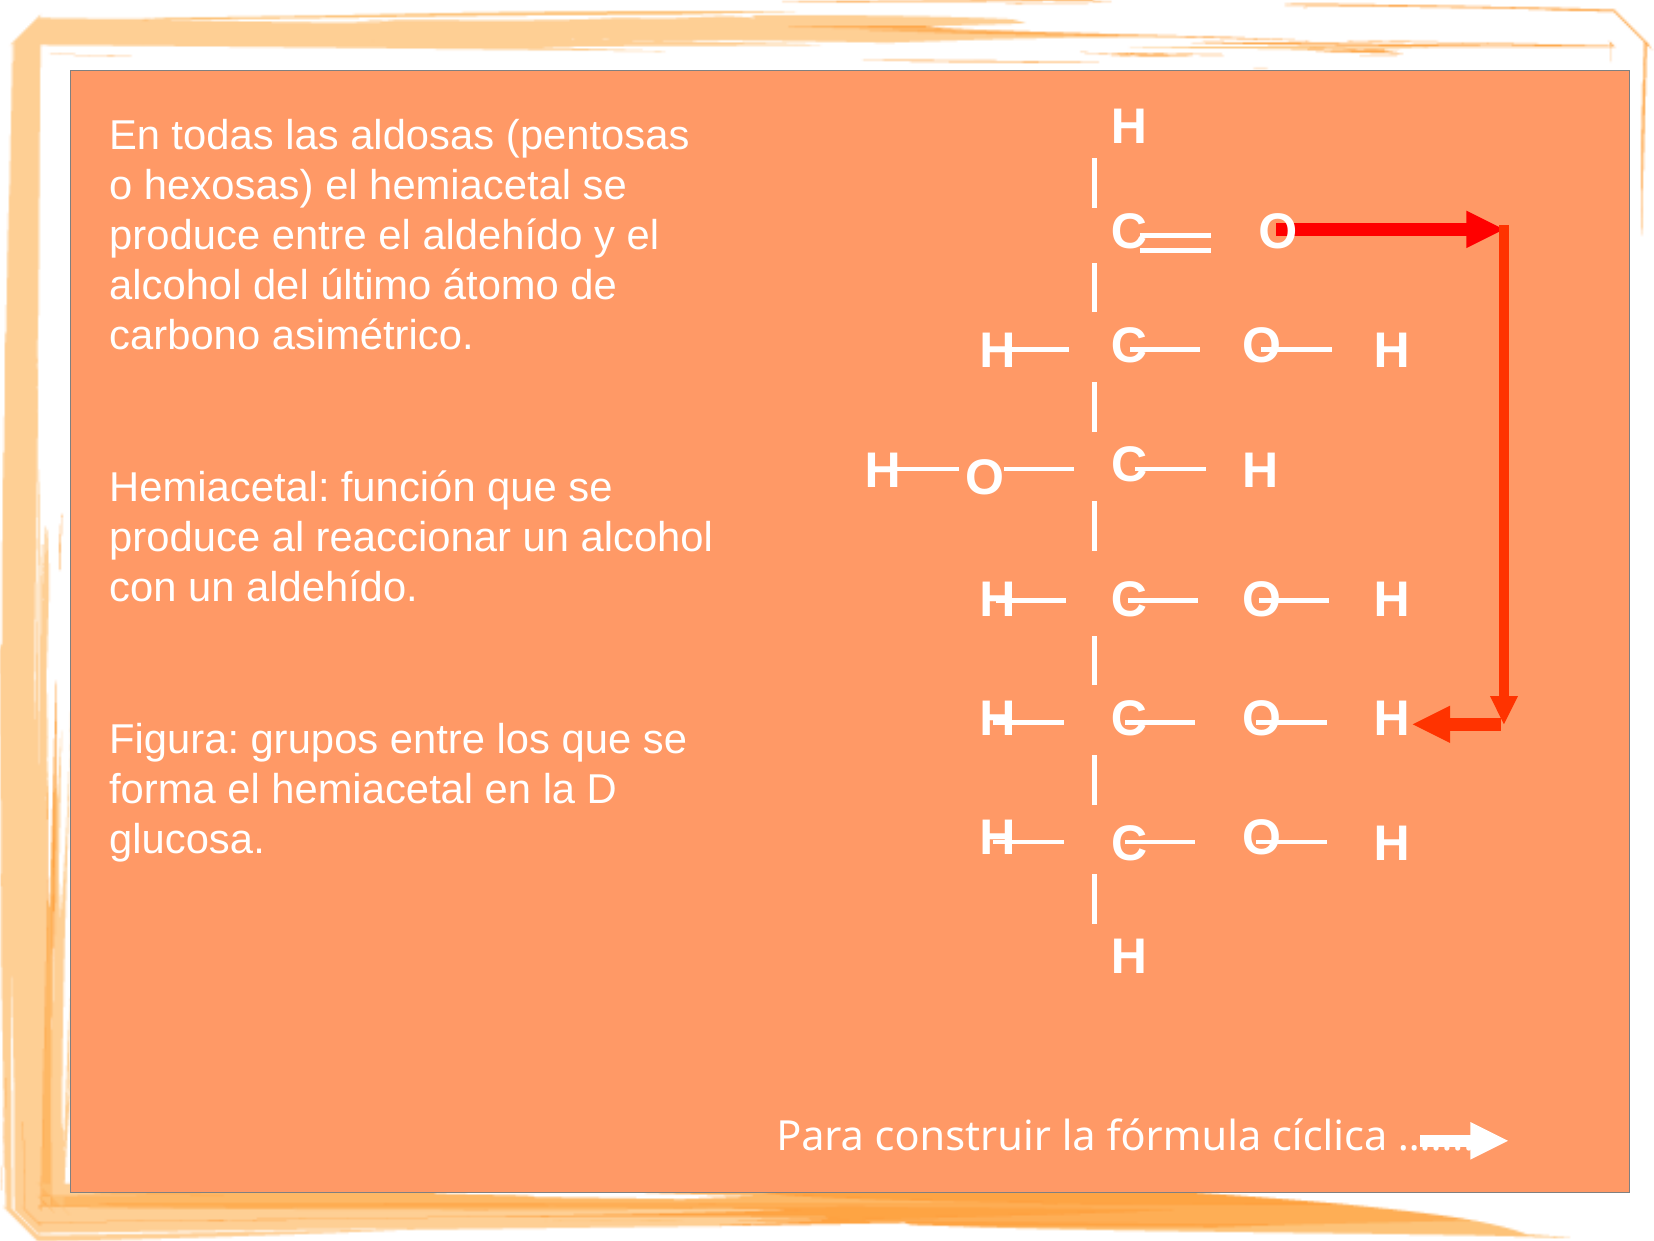

H
En todas las aldosas (pentosas o hexosas) el hemiacetal se produce entre el aldehído y el alcohol del último átomo de carbono asimétrico.
Hemiacetal: función que se produce al reaccionar un alcohol con un aldehído.
Figura: grupos entre los que se forma el hemiacetal en la D glucosa.
C
O
C
O
H
H
C
H
H
O
H
C
O
H
H
C
O
H
H
O
C
H
H
Para construir la fórmula cíclica …….